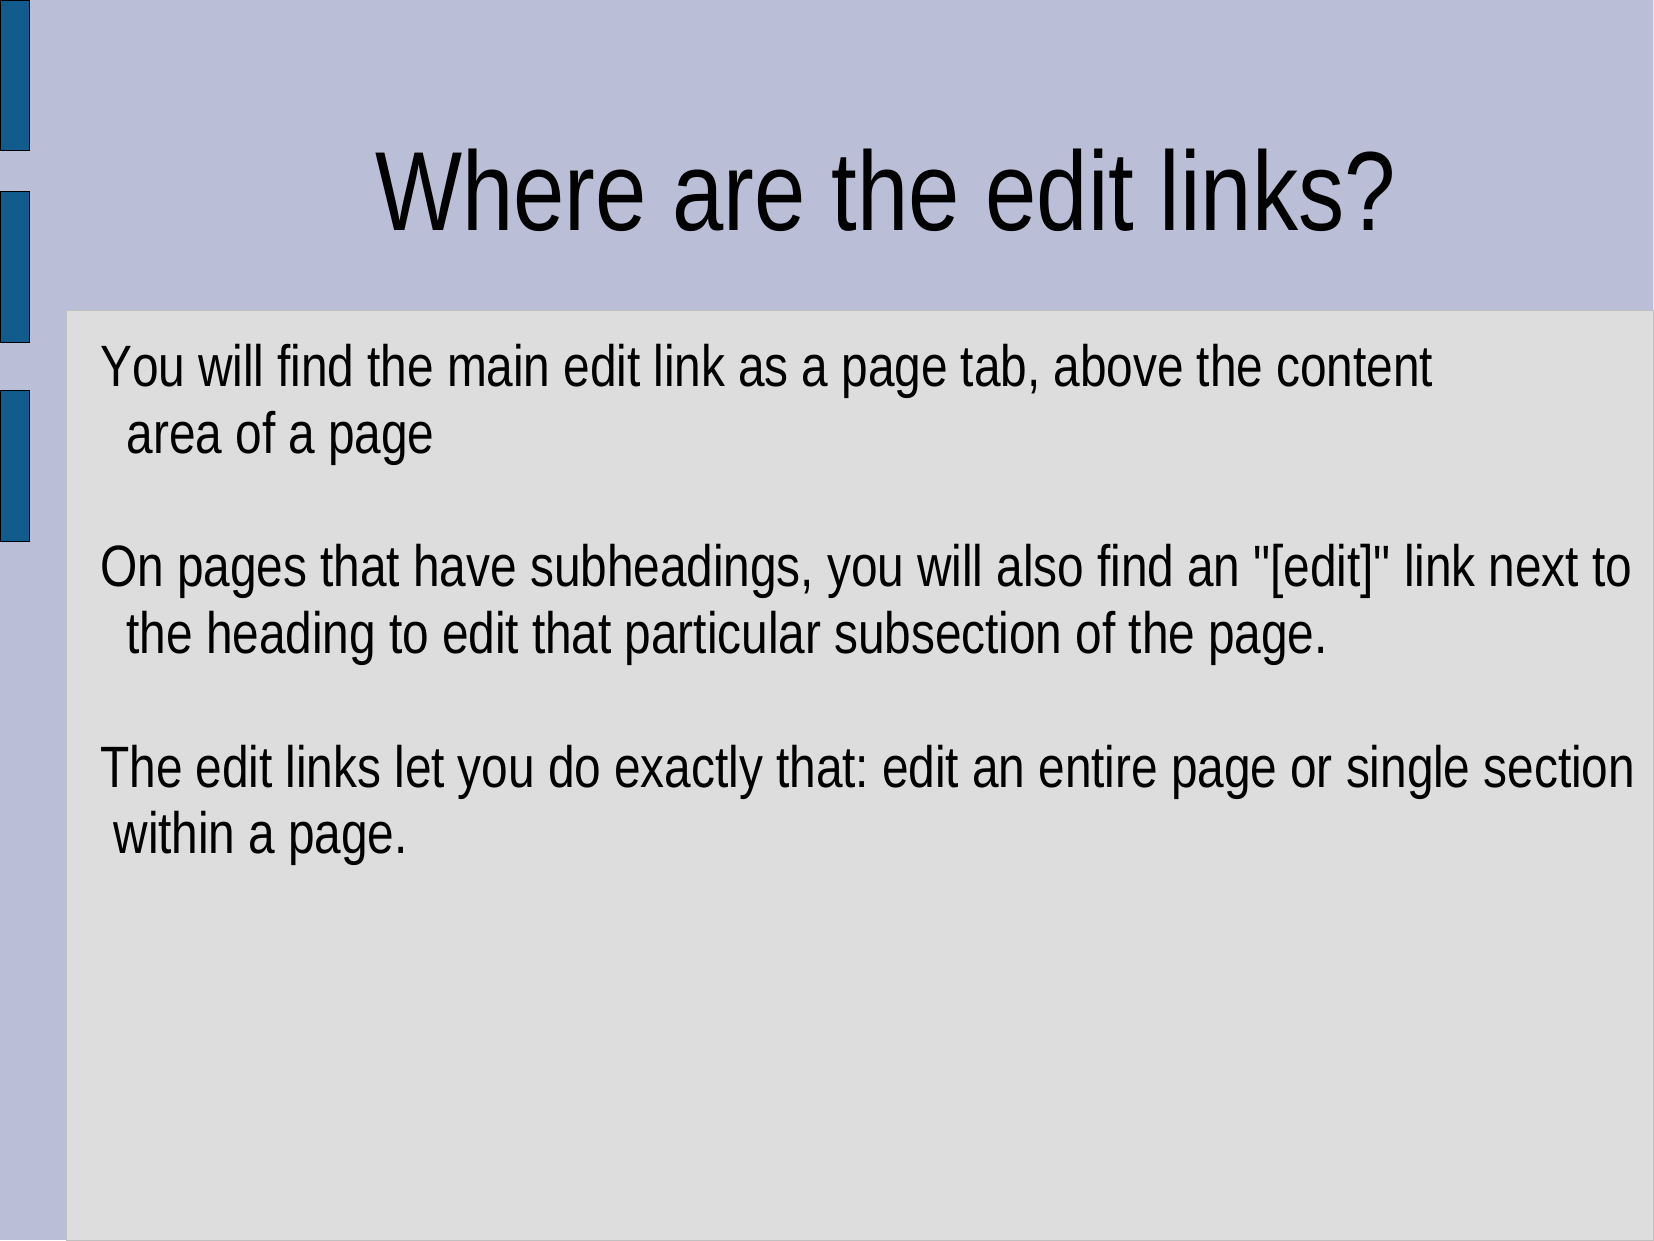

Where are the edit links?
You will find the main edit link as a page tab, above the content
 area of a page
On pages that have subheadings, you will also find an "[edit]" link next to
 the heading to edit that particular subsection of the page.
The edit links let you do exactly that: edit an entire page or single section
 within a page.